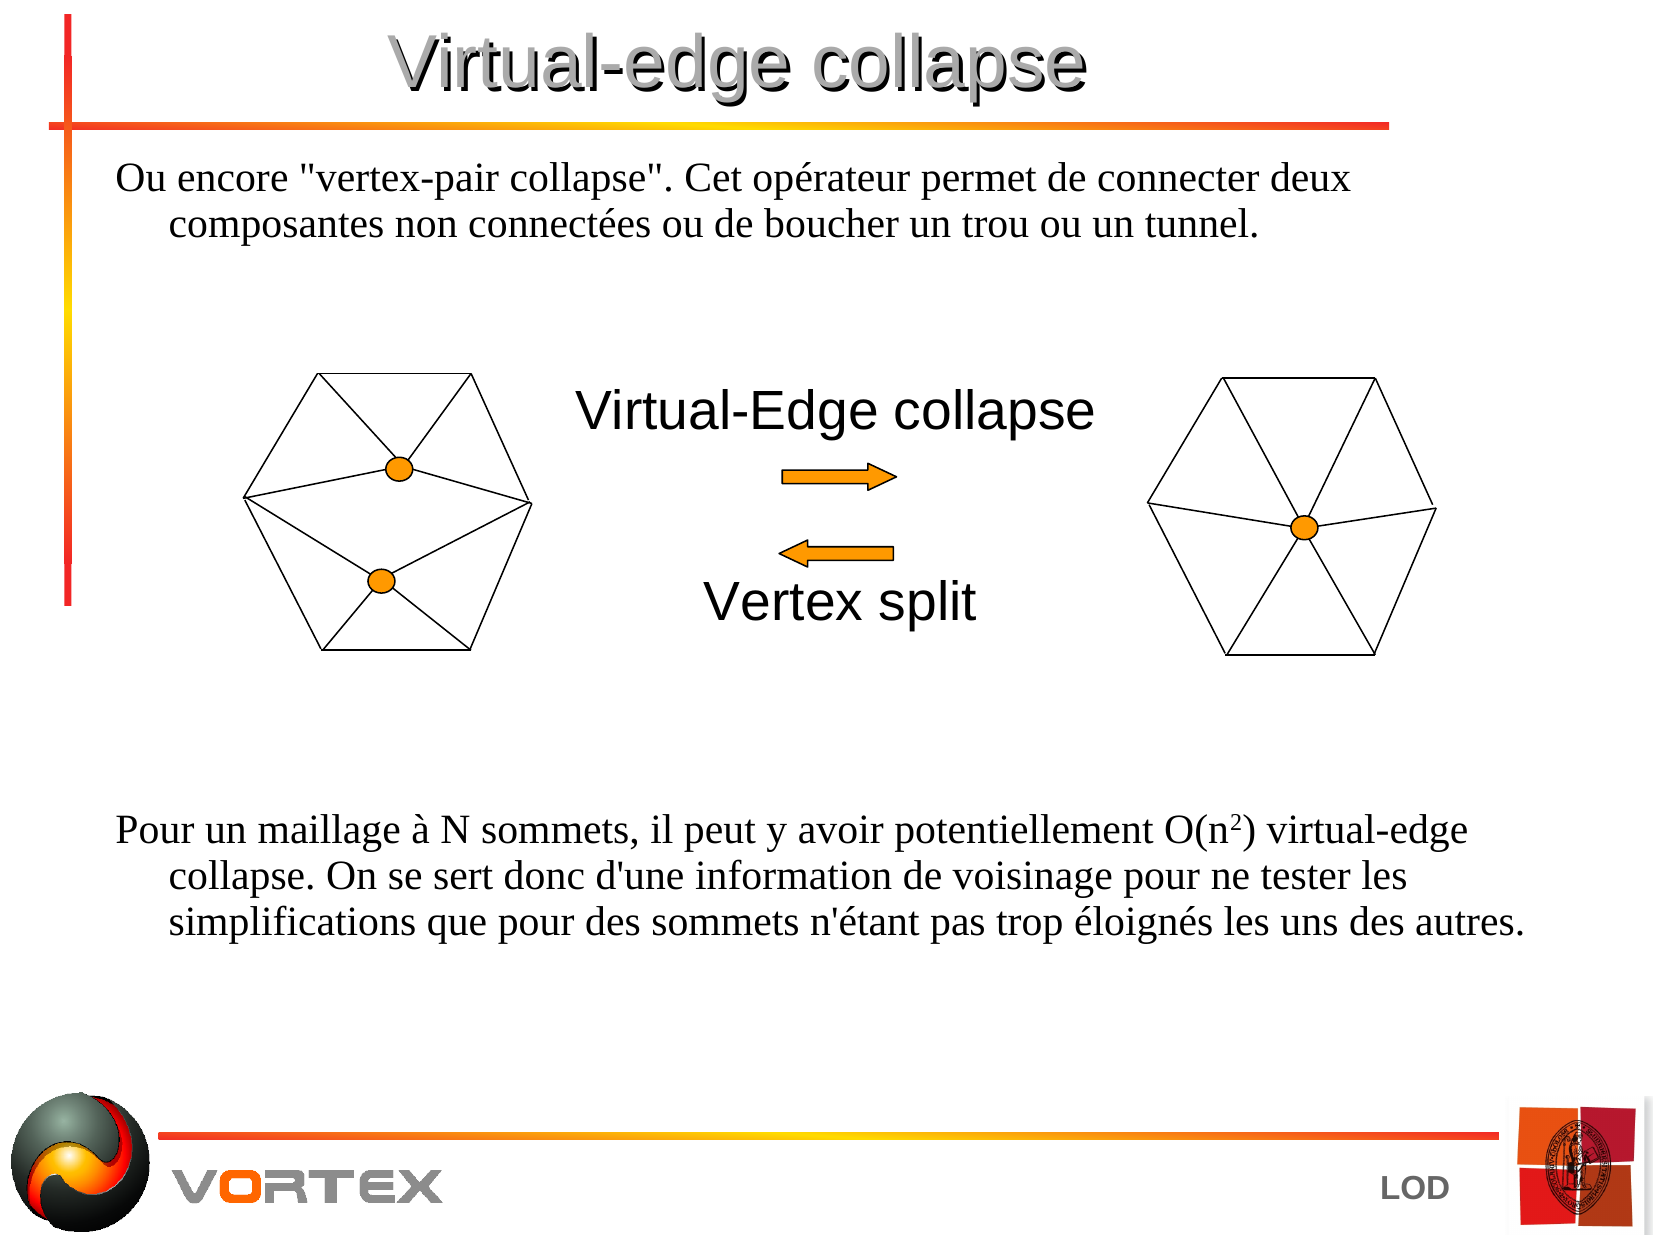

# Virtual-edge collapse
Ou encore "vertex-pair collapse". Cet opérateur permet de connecter deux composantes non connectées ou de boucher un trou ou un tunnel.
Pour un maillage à N sommets, il peut y avoir potentiellement O(n2) virtual-edge collapse. On se sert donc d'une information de voisinage pour ne tester les simplifications que pour des sommets n'étant pas trop éloignés les uns des autres.
Virtual-Edge collapse
Vertex split